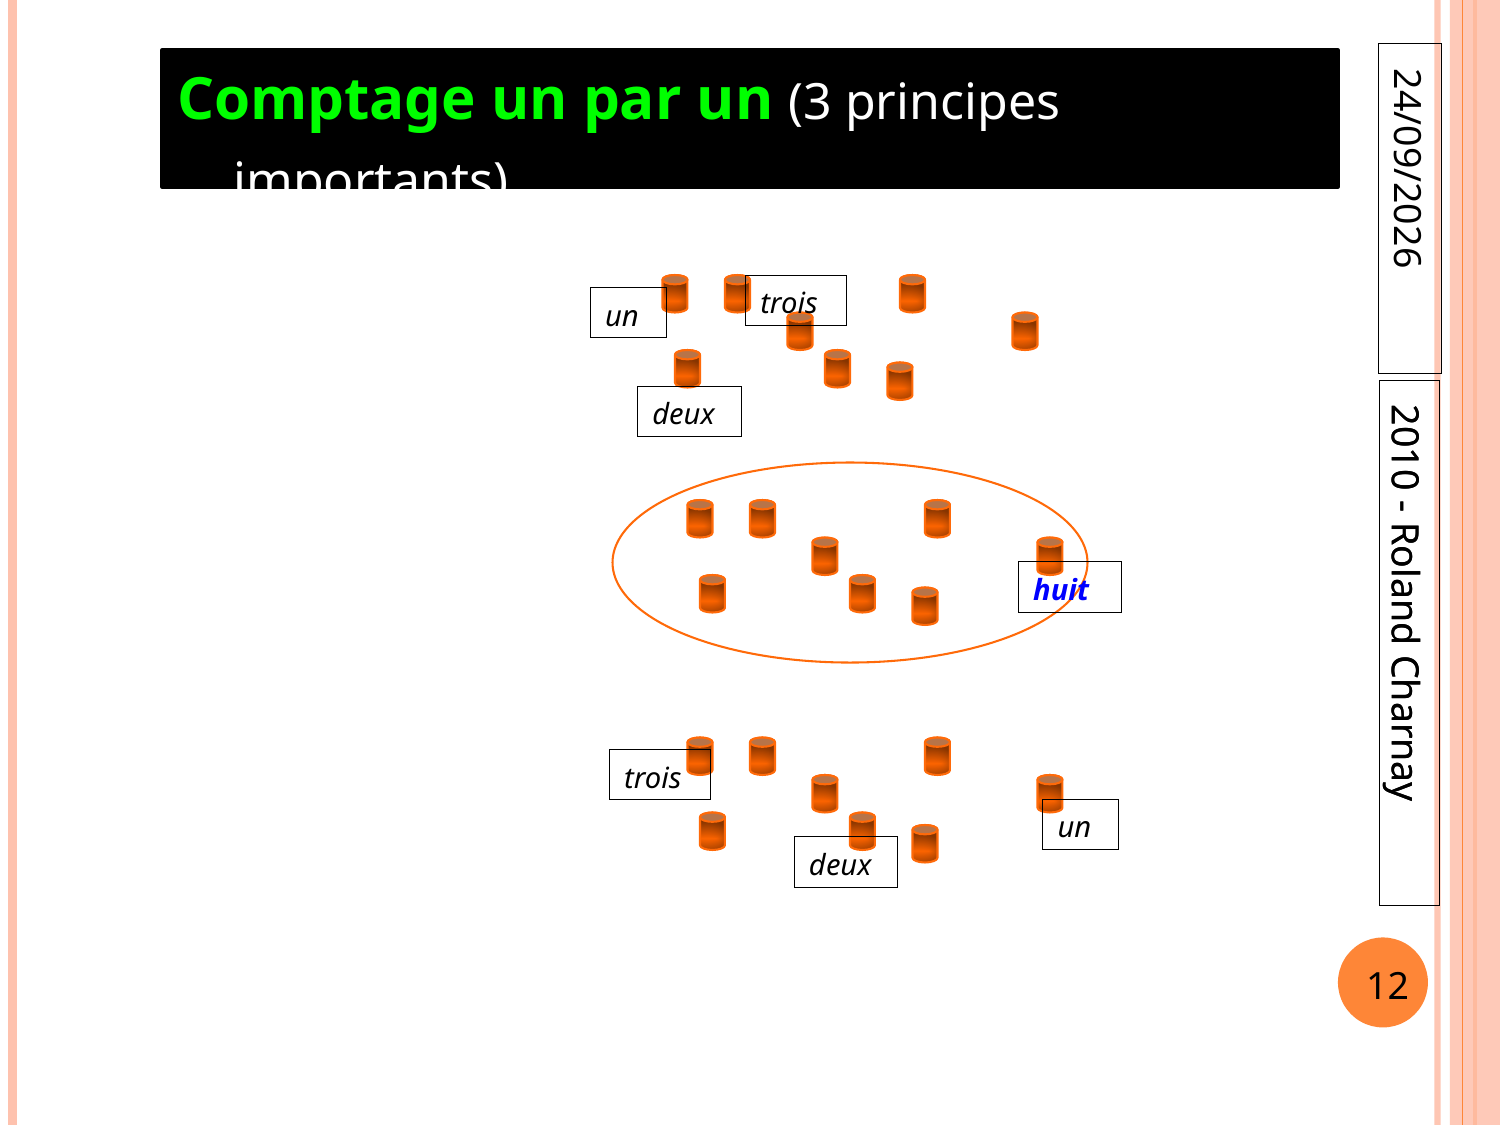

Comptage un par un (3 principes importants)
trois
un
deux
huit
<footer>2010 - Roland Charnay
trois
un
deux